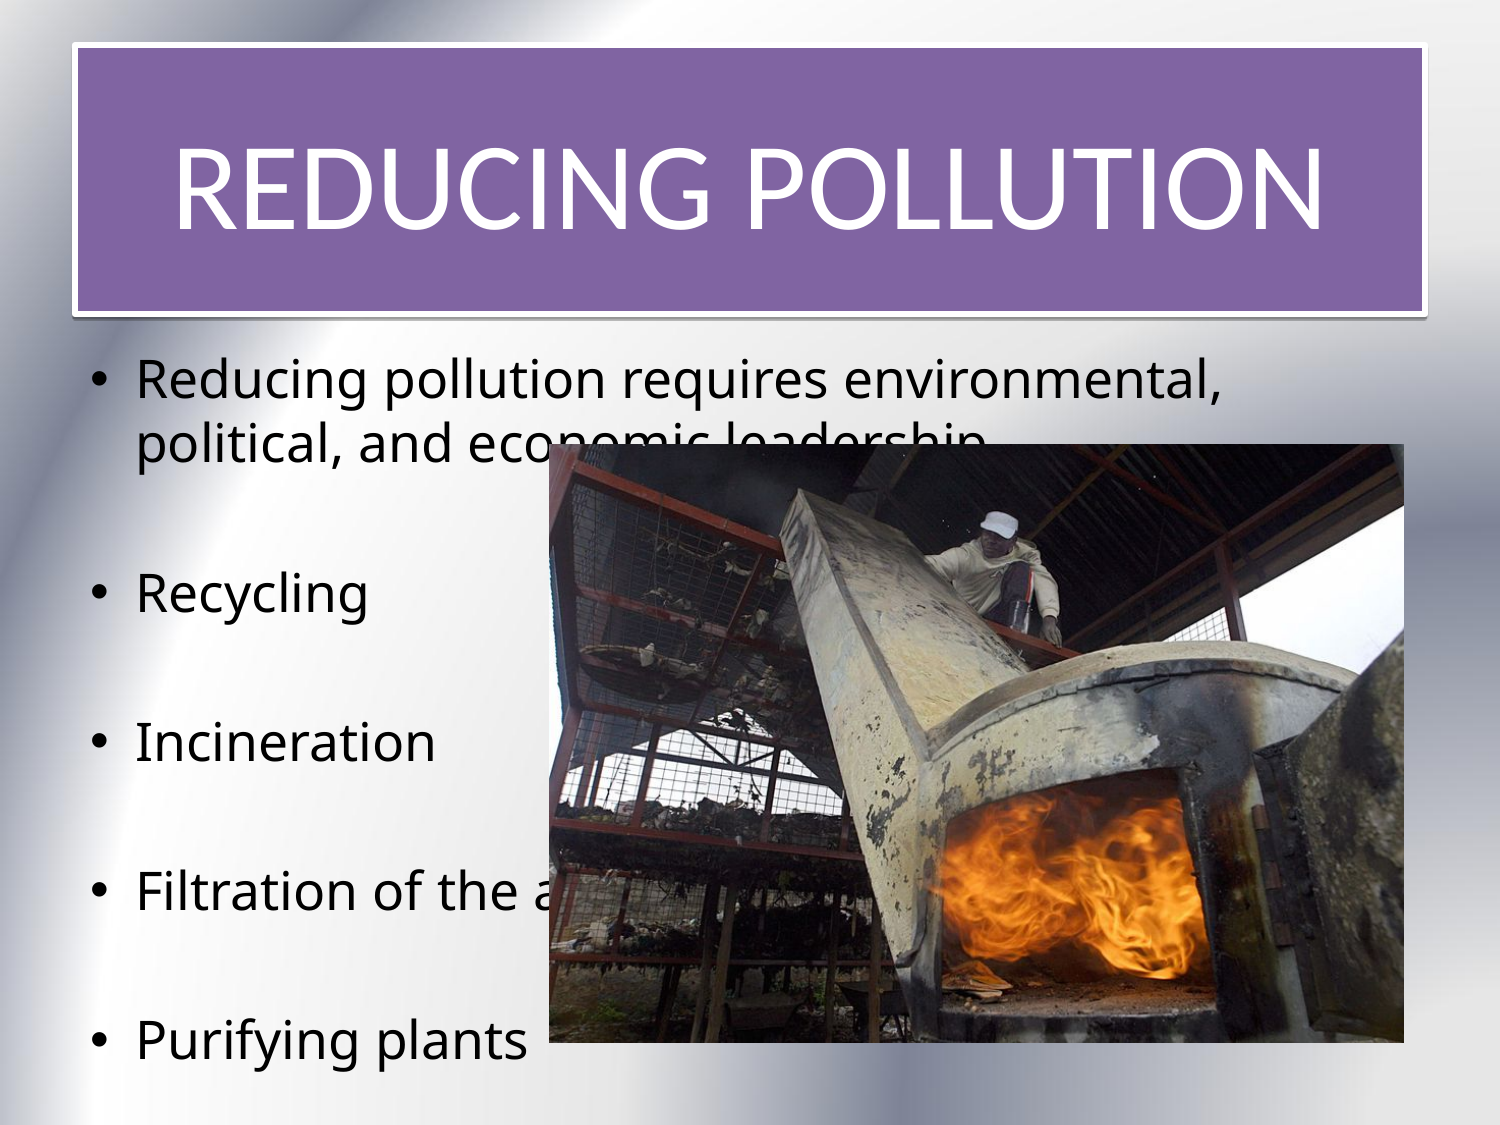

# REDUCING POLLUTION
Reducing pollution requires environmental, political, and economic leadership.
Recycling
Incineration
Filtration of the air
Purifying plants